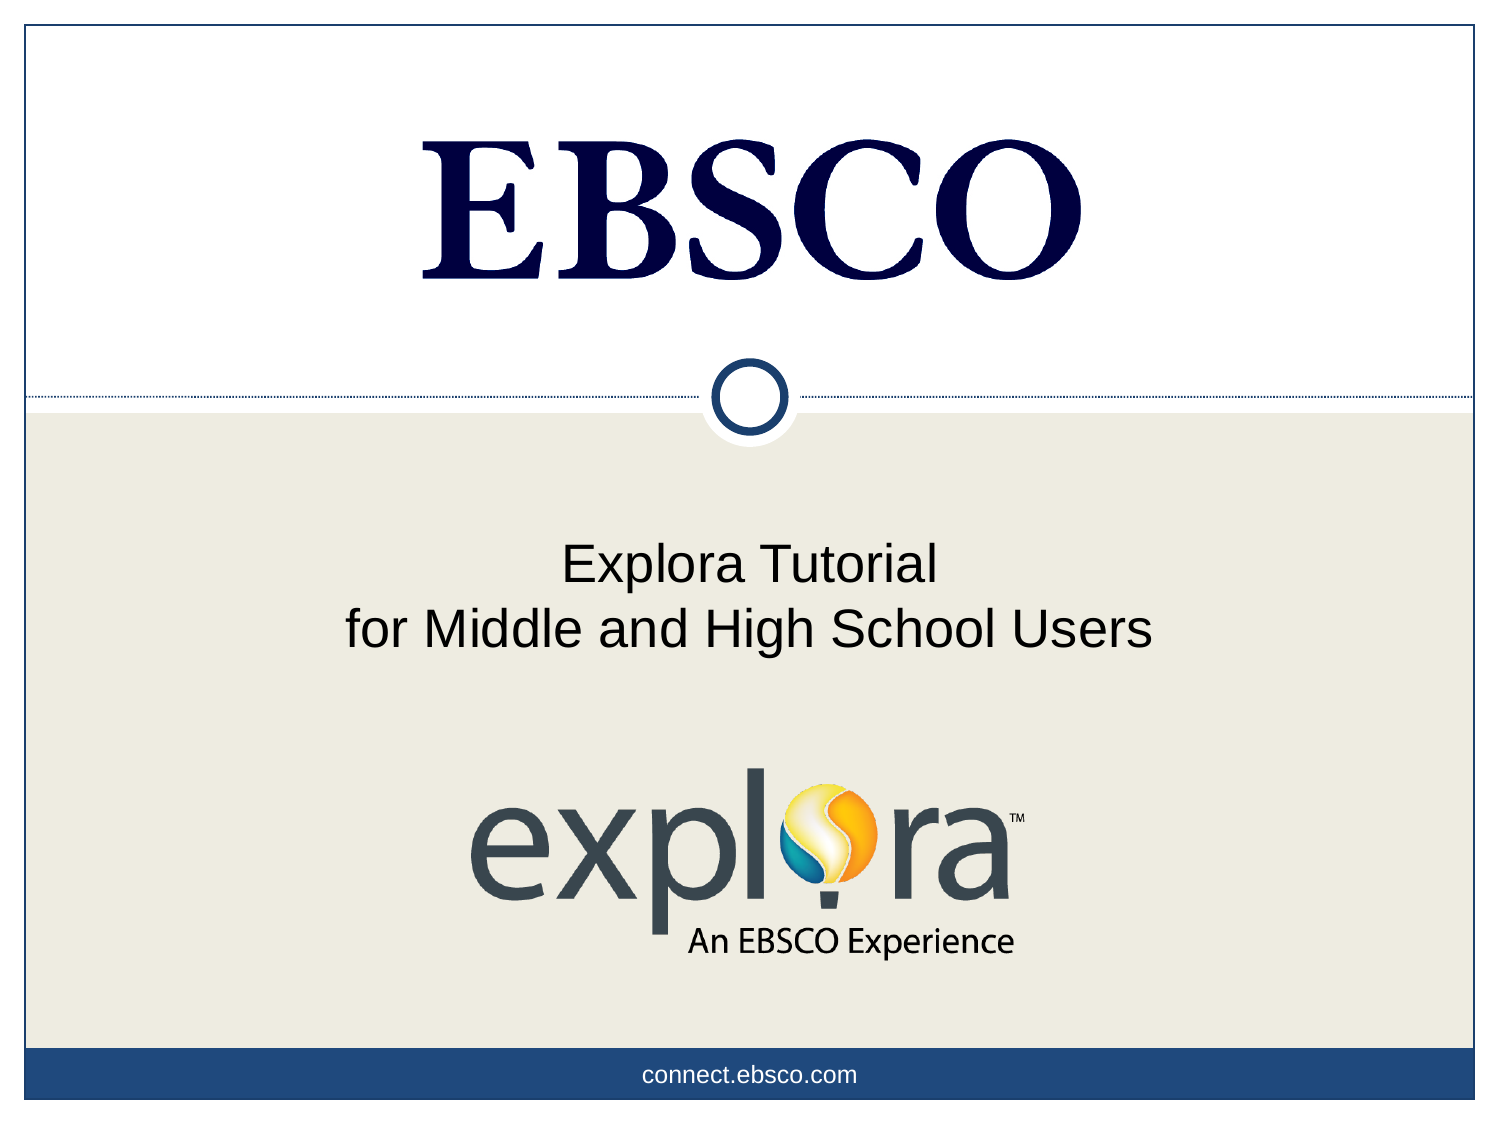

Explora Tutorial
for Middle and High School Users
connect.ebsco.com